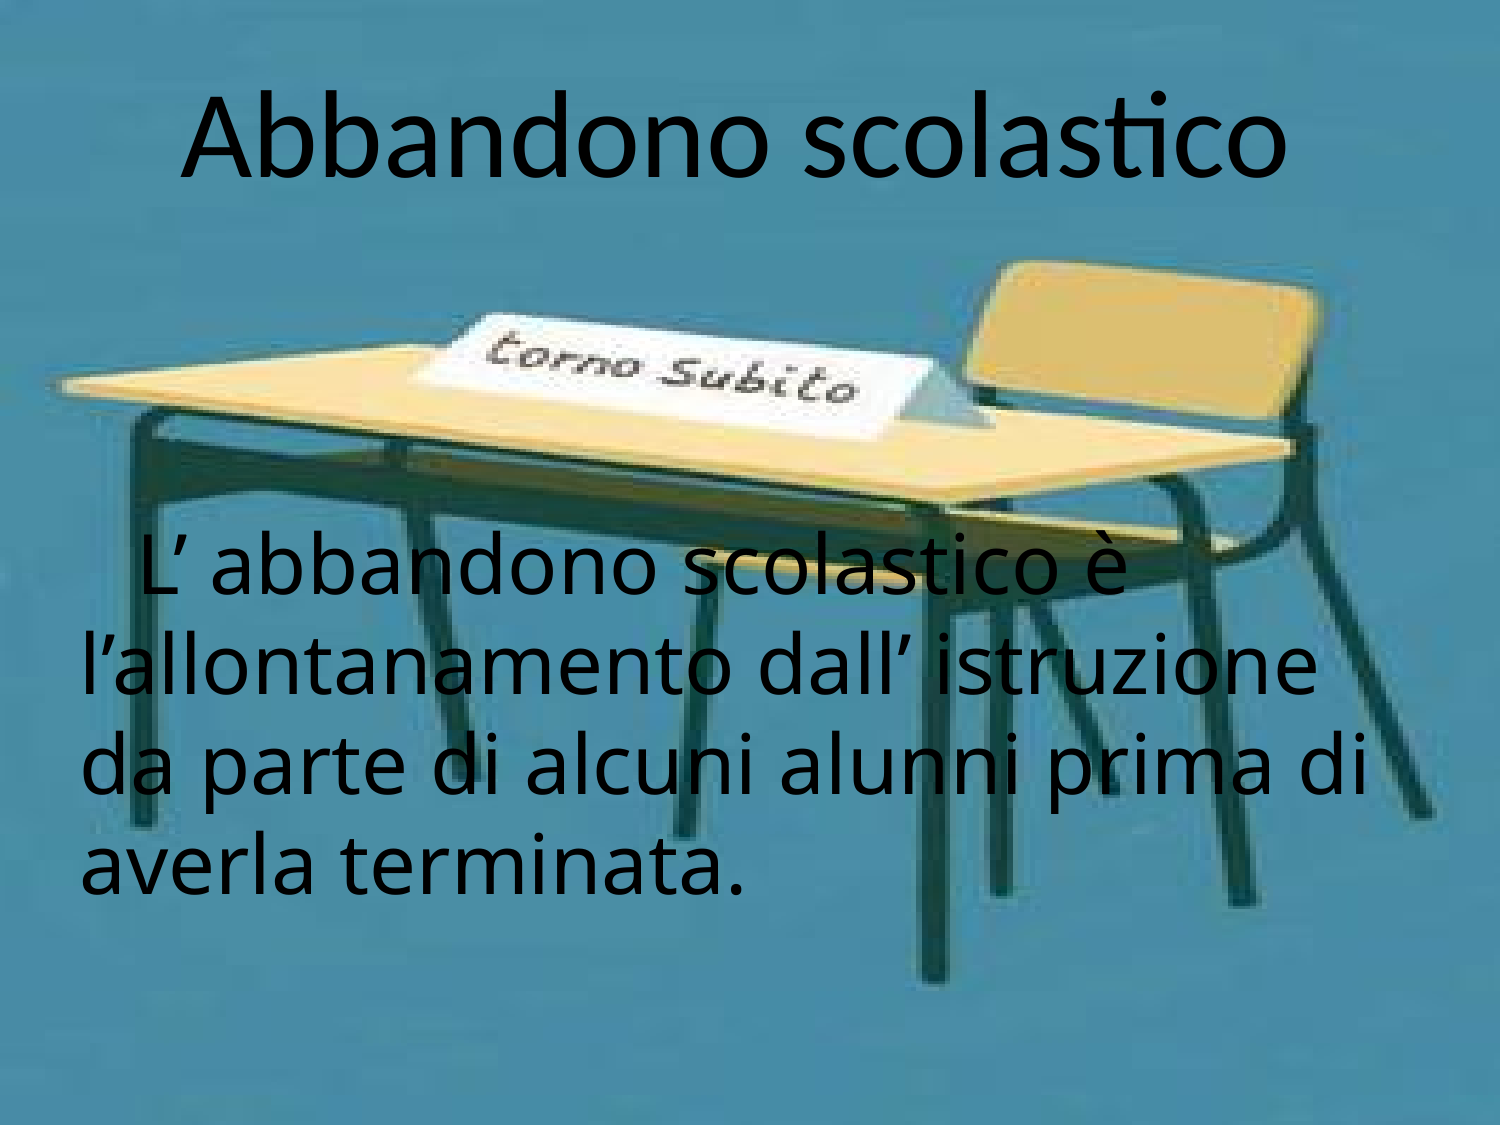

# Abbandono scolastico
 L’ abbandono scolastico è l’allontanamento dall’ istruzione da parte di alcuni alunni prima di averla terminata.